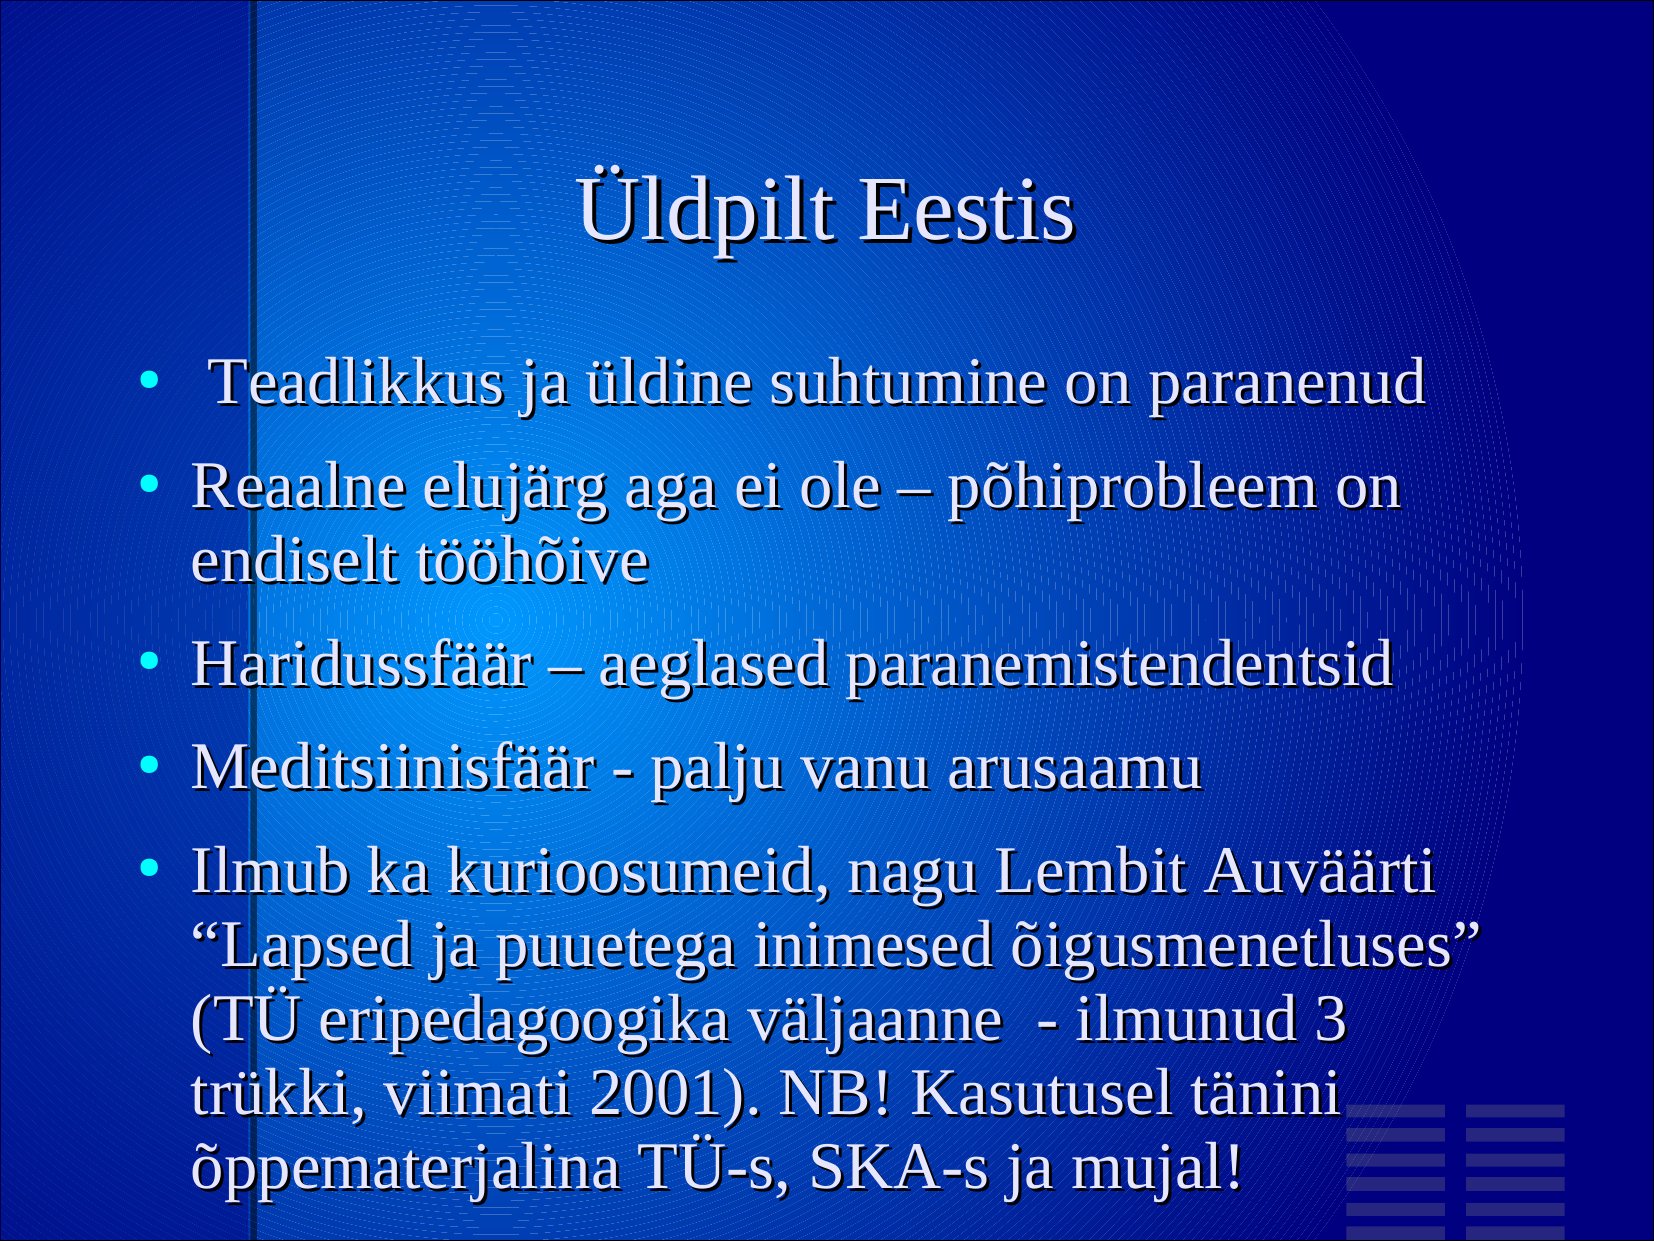

# Üldpilt Eestis
 Teadlikkus ja üldine suhtumine on paranenud
Reaalne elujärg aga ei ole – põhiprobleem on endiselt tööhõive
Haridussfäär – aeglased paranemistendentsid
Meditsiinisfäär - palju vanu arusaamu
Ilmub ka kurioosumeid, nagu Lembit Auväärti “Lapsed ja puuetega inimesed õigusmenetluses” (TÜ eripedagoogika väljaanne - ilmunud 3 trükki, viimati 2001). NB! Kasutusel tänini õppematerjalina TÜ-s, SKA-s ja mujal!